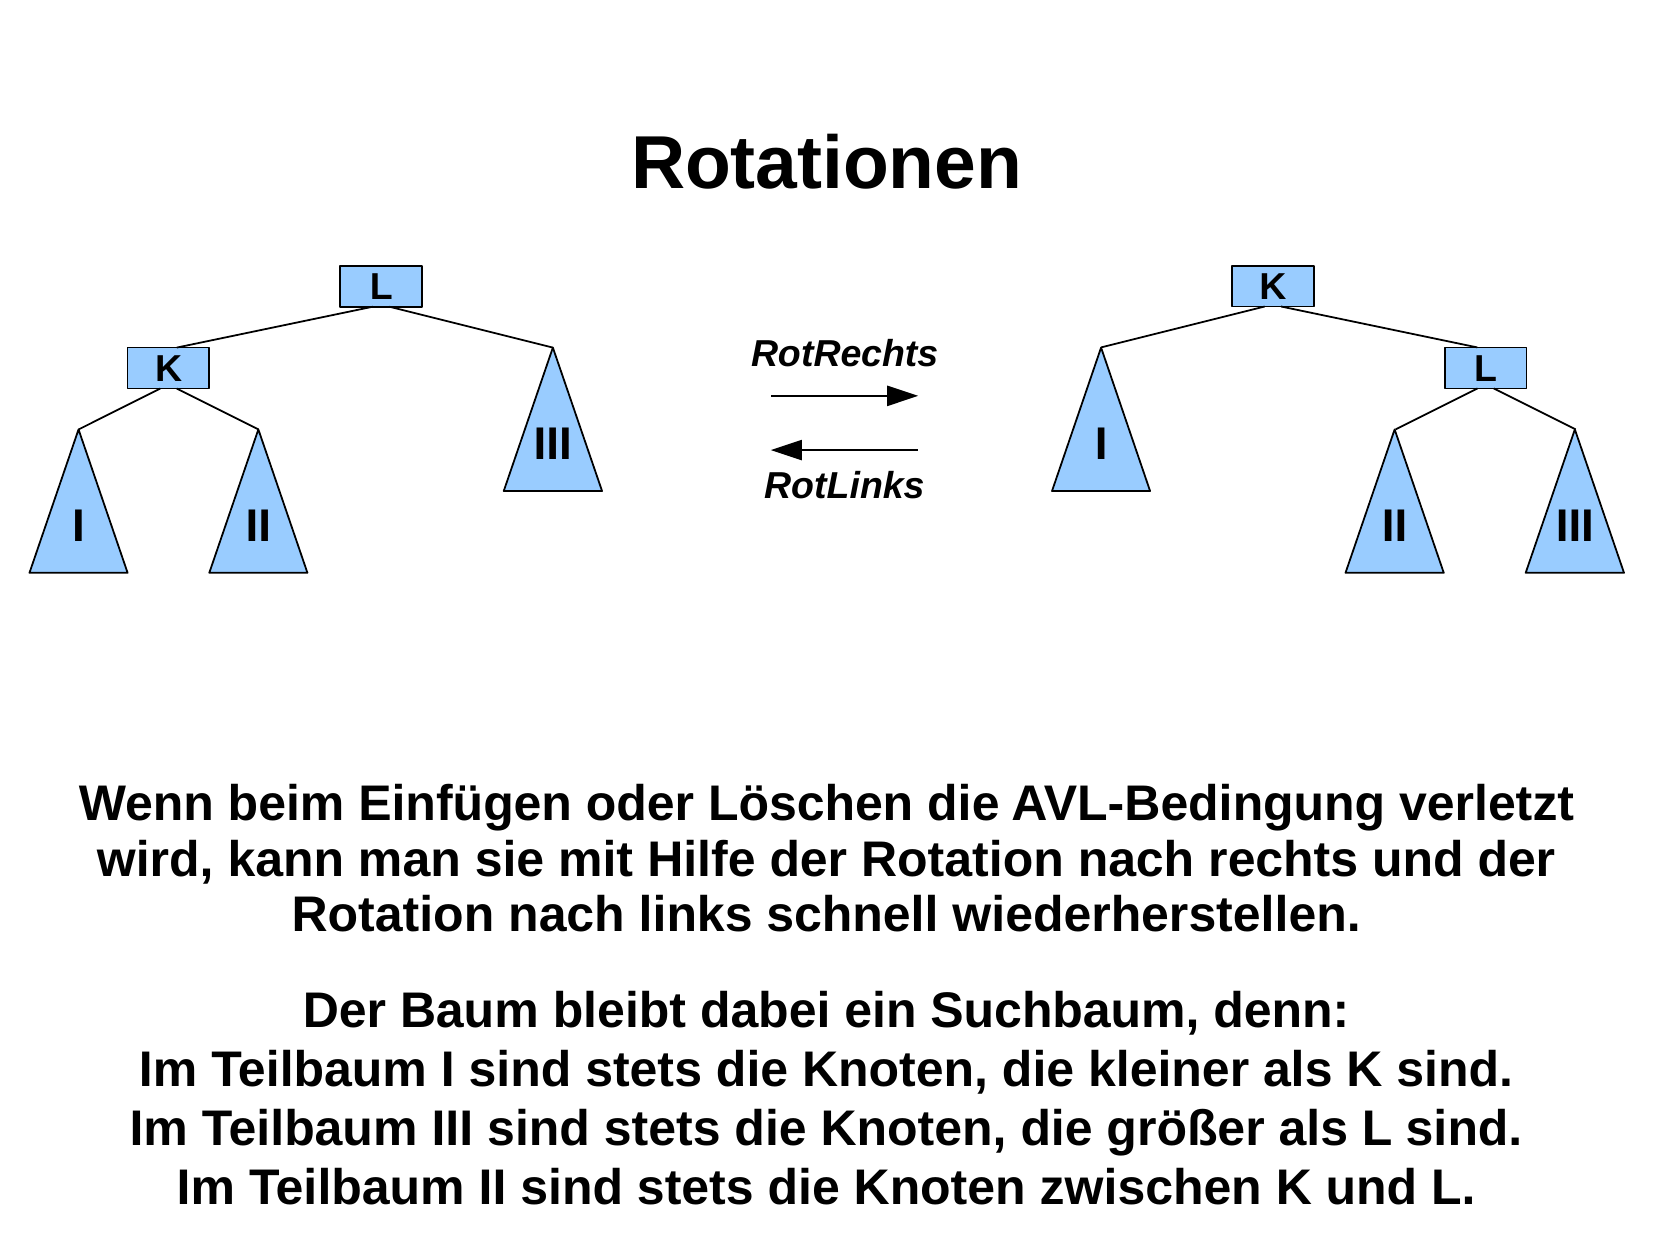

# Rotationen
L
K
III
I
II
K
I
L
II
III
RotRechts
RotLinks
Wenn beim Einfügen oder Löschen die AVL-Bedingung verletzt wird, kann man sie mit Hilfe der Rotation nach rechts und der Rotation nach links schnell wiederherstellen.
Der Baum bleibt dabei ein Suchbaum, denn:
Im Teilbaum I sind stets die Knoten, die kleiner als K sind.
Im Teilbaum III sind stets die Knoten, die größer als L sind.
Im Teilbaum II sind stets die Knoten zwischen K und L.